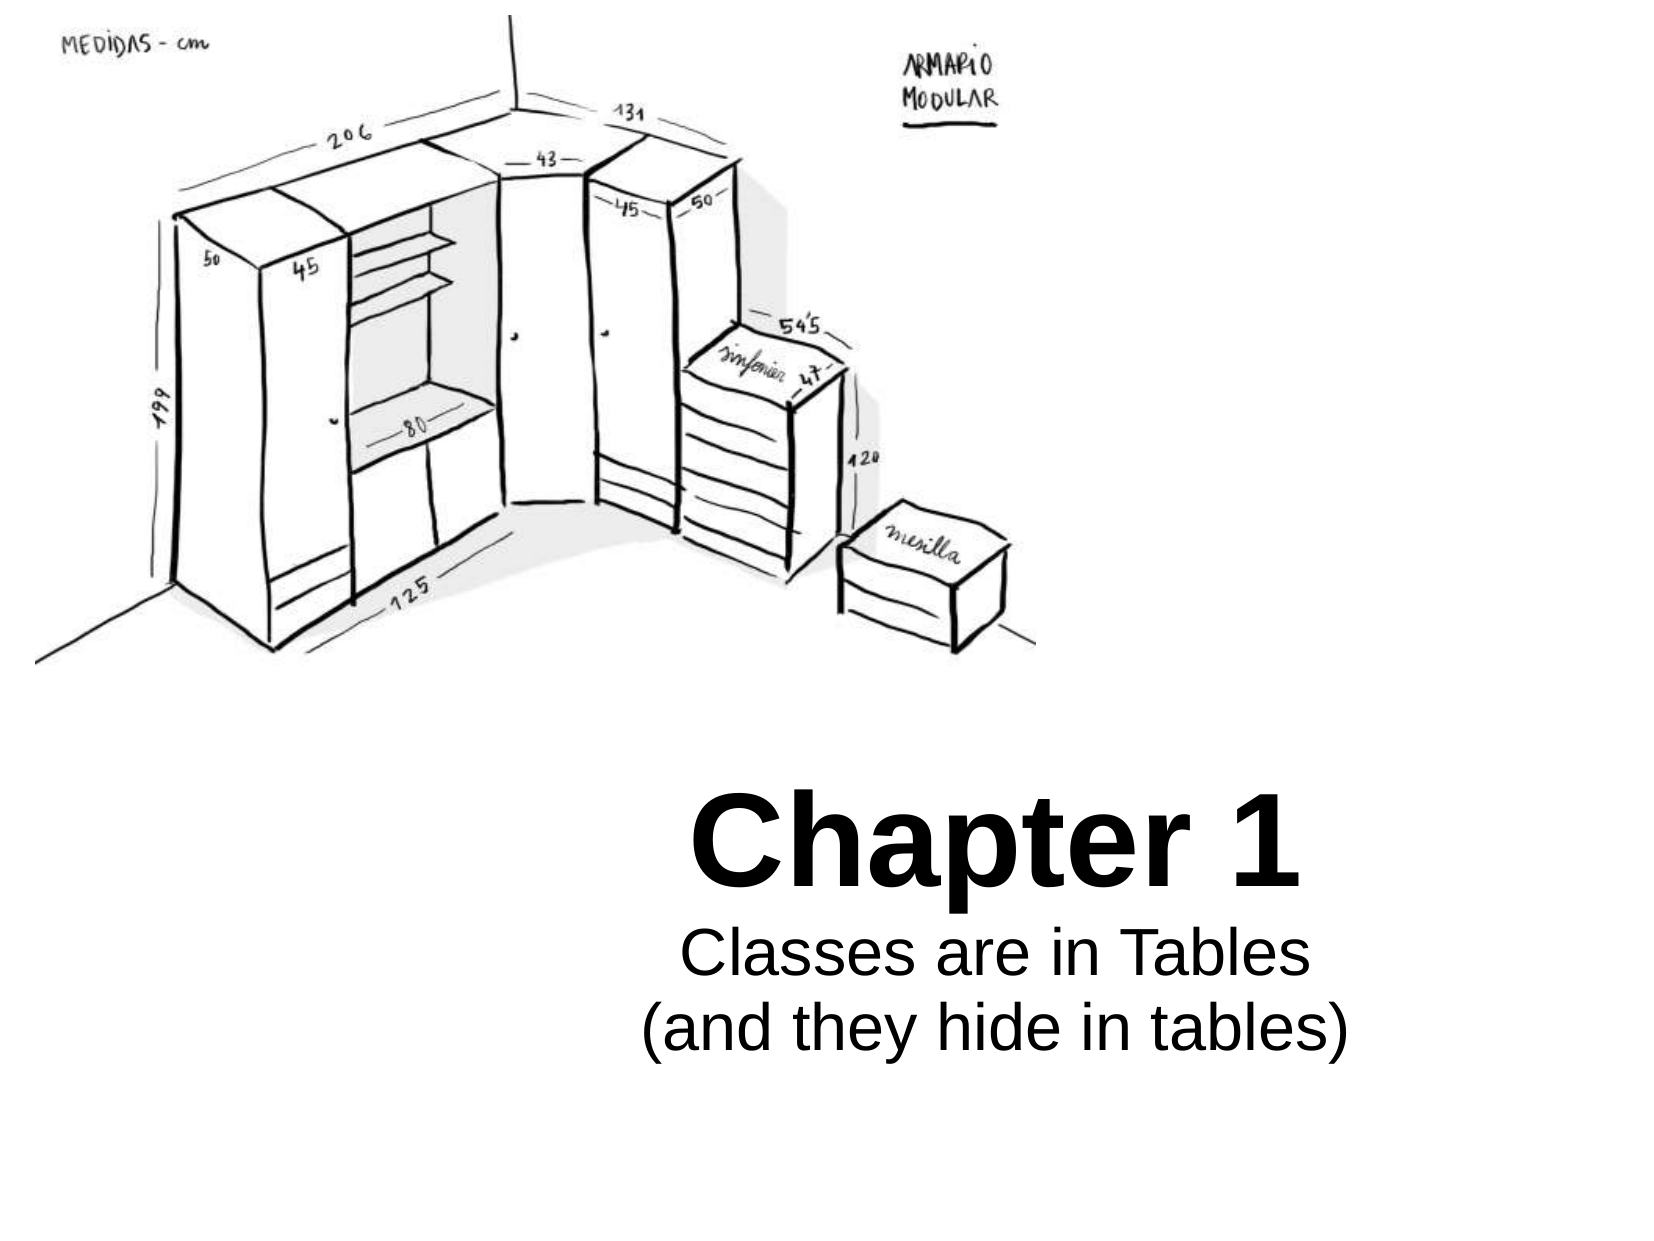

# Chapter 1 Classes are in Tables (and they hide in tables)